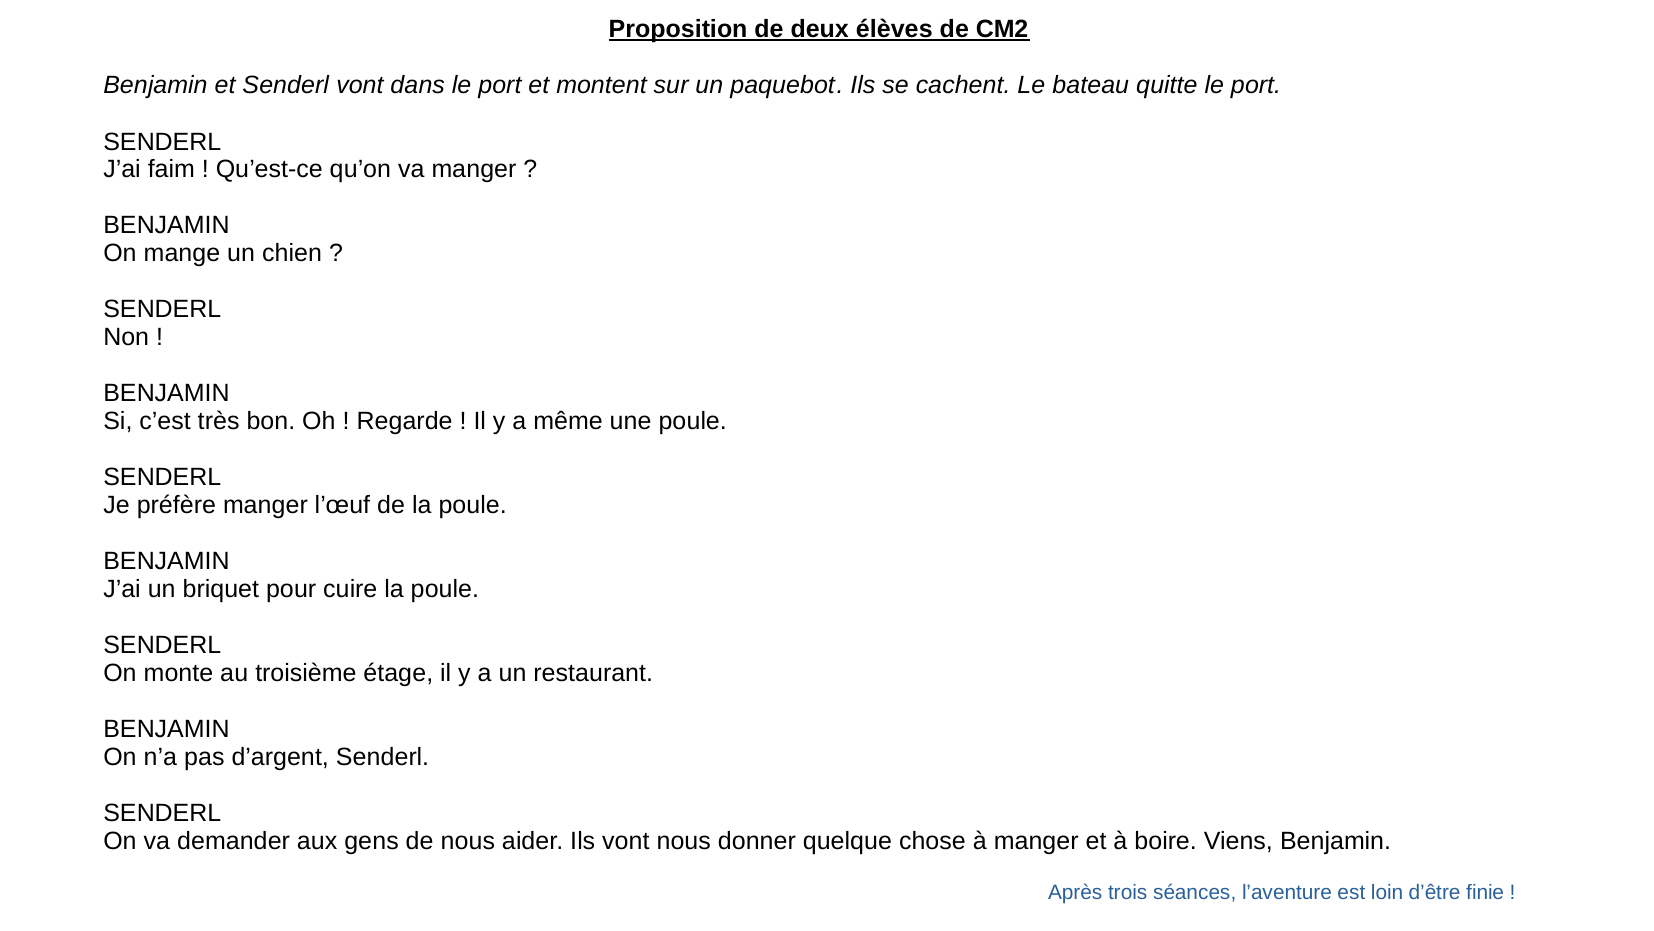

Proposition de deux élèves de CM2
Benjamin et Senderl vont dans le port et montent sur un paquebot. Ils se cachent. Le bateau quitte le port.
SENDERL
J’ai faim ! Qu’est-ce qu’on va manger ?
BENJAMIN
On mange un chien ?
SENDERL
Non !
BENJAMIN
Si, c’est très bon. Oh ! Regarde ! Il y a même une poule.
SENDERL
Je préfère manger l’œuf de la poule.
BENJAMIN
J’ai un briquet pour cuire la poule.
SENDERL
On monte au troisième étage, il y a un restaurant.
BENJAMIN
On n’a pas d’argent, Senderl.
SENDERL
On va demander aux gens de nous aider. Ils vont nous donner quelque chose à manger et à boire. Viens, Benjamin.
Après trois séances, l’aventure est loin d’être finie !